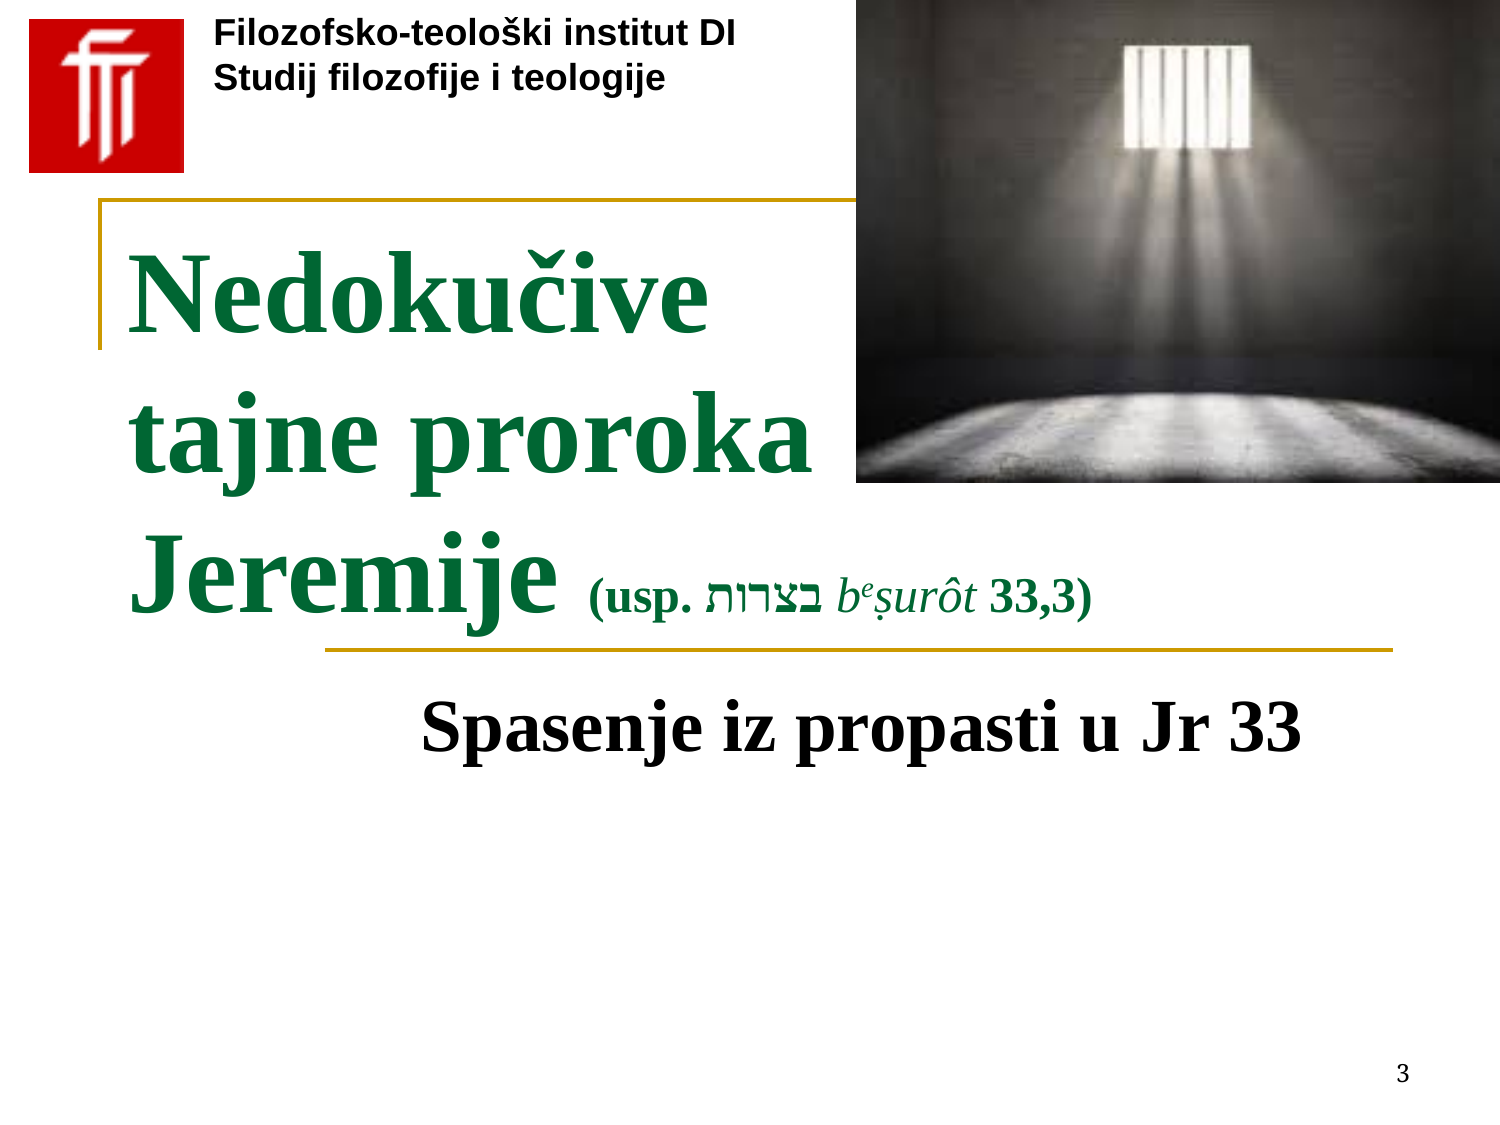

Filozofsko-teološki institut DI
Studij filozofije i teologije
# Nedokučive tajne proroka Jeremije (usp. בצרות beṣurôt 33,3)
Spasenje iz propasti u Jr 33